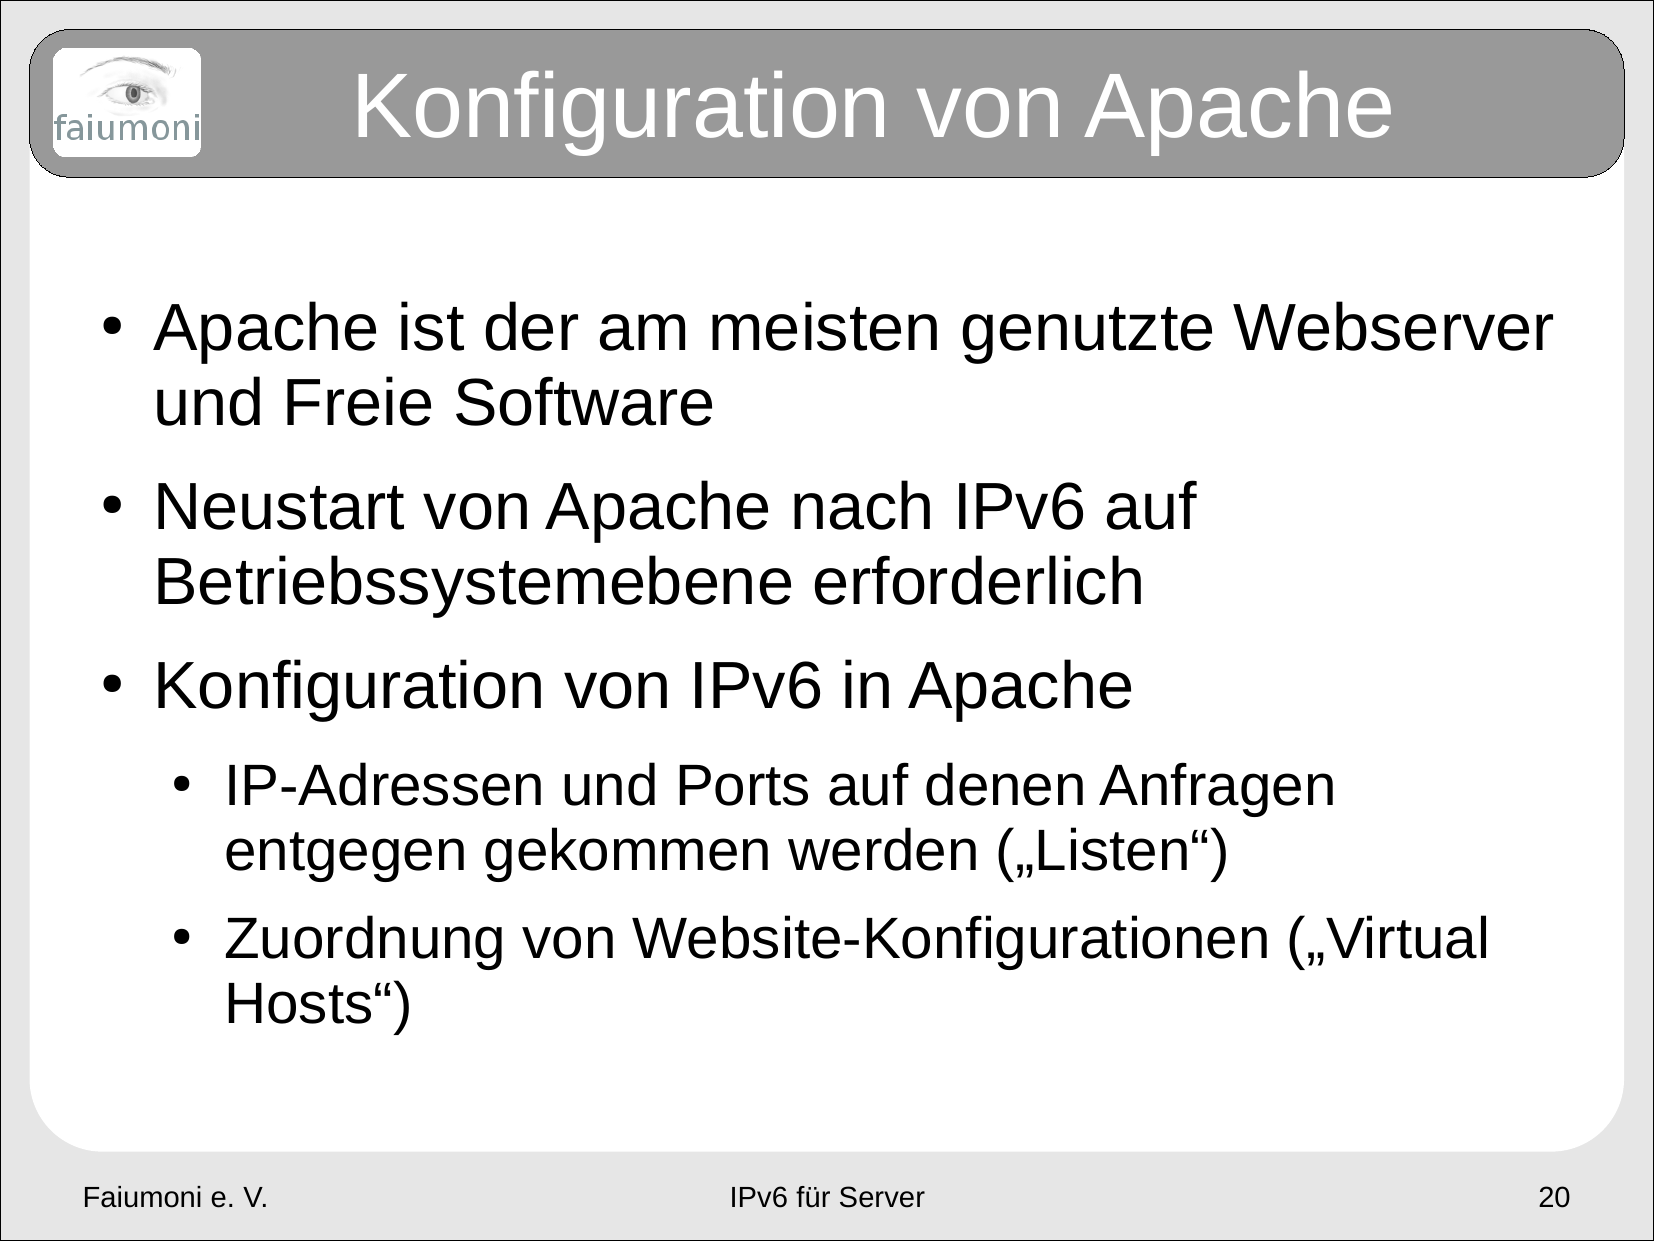

# Konfiguration von Apache
Apache ist der am meisten genutzte Webserver und Freie Software
Neustart von Apache nach IPv6 auf Betriebssystemebene erforderlich
Konfiguration von IPv6 in Apache
IP-Adressen und Ports auf denen Anfragen entgegen gekommen werden („Listen“)
Zuordnung von Website-Konfigurationen („Virtual Hosts“)
Faiumoni e. V.
IPv6 für Server
20